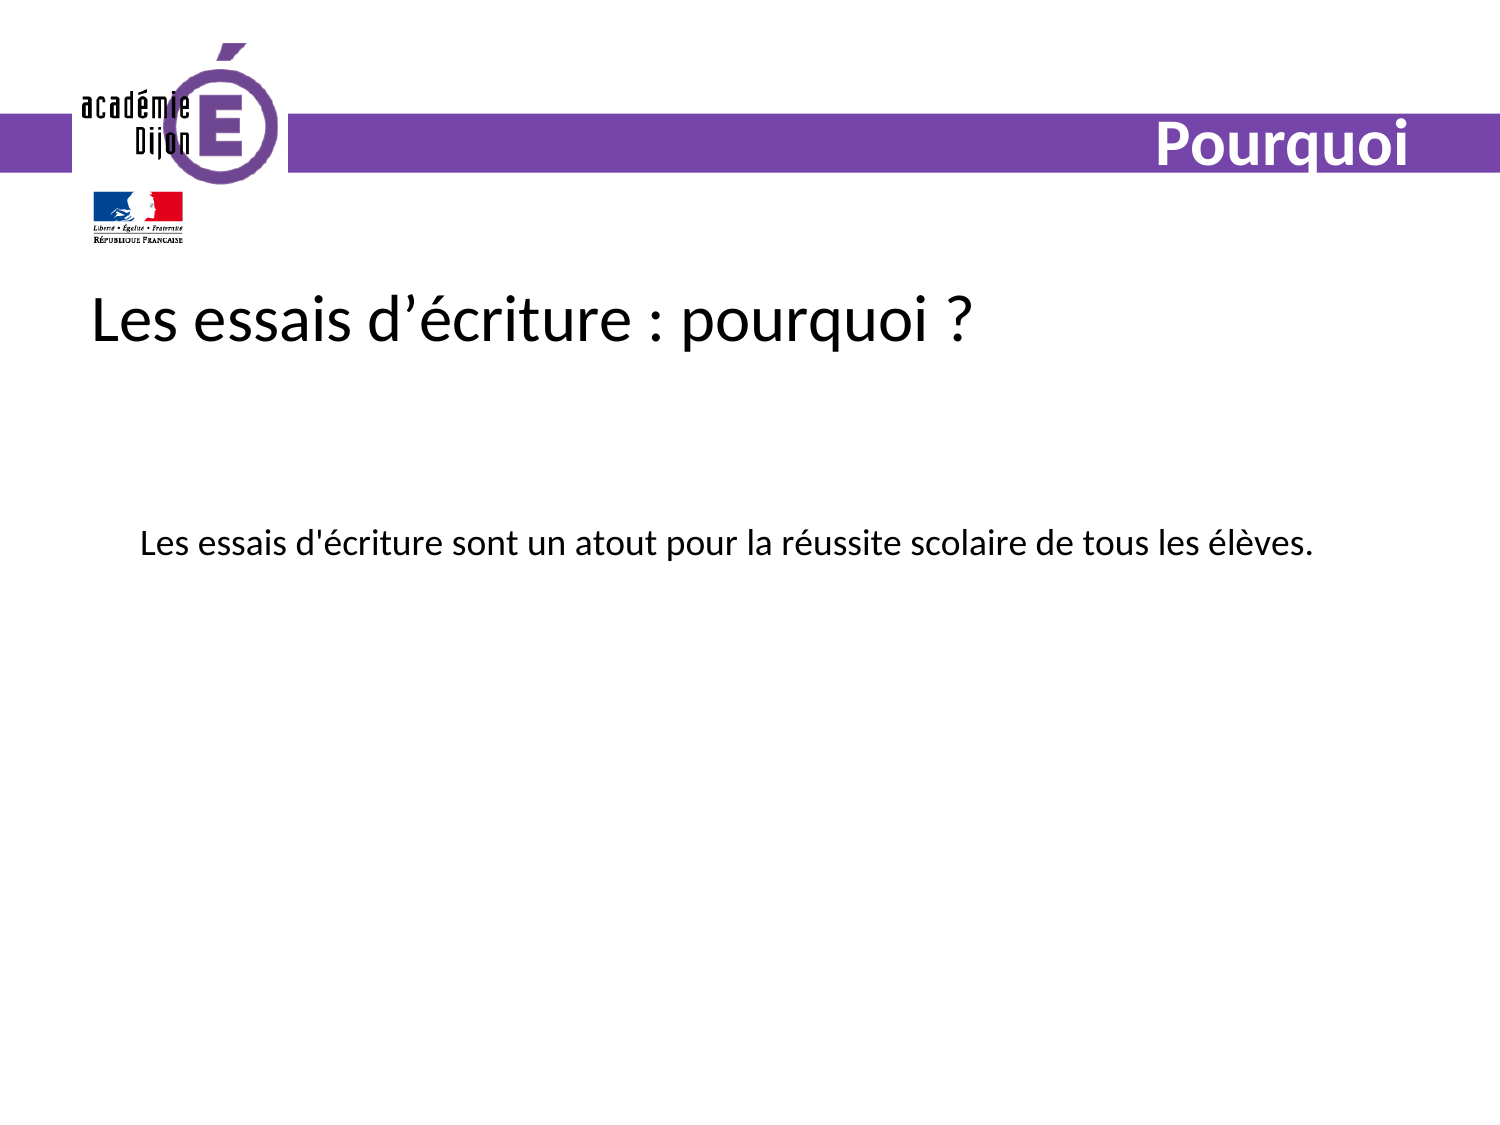

Pourquoi
Les essais d’écriture : pourquoi ?
Les essais d'écriture sont un atout pour la réussite scolaire de tous les élèves.